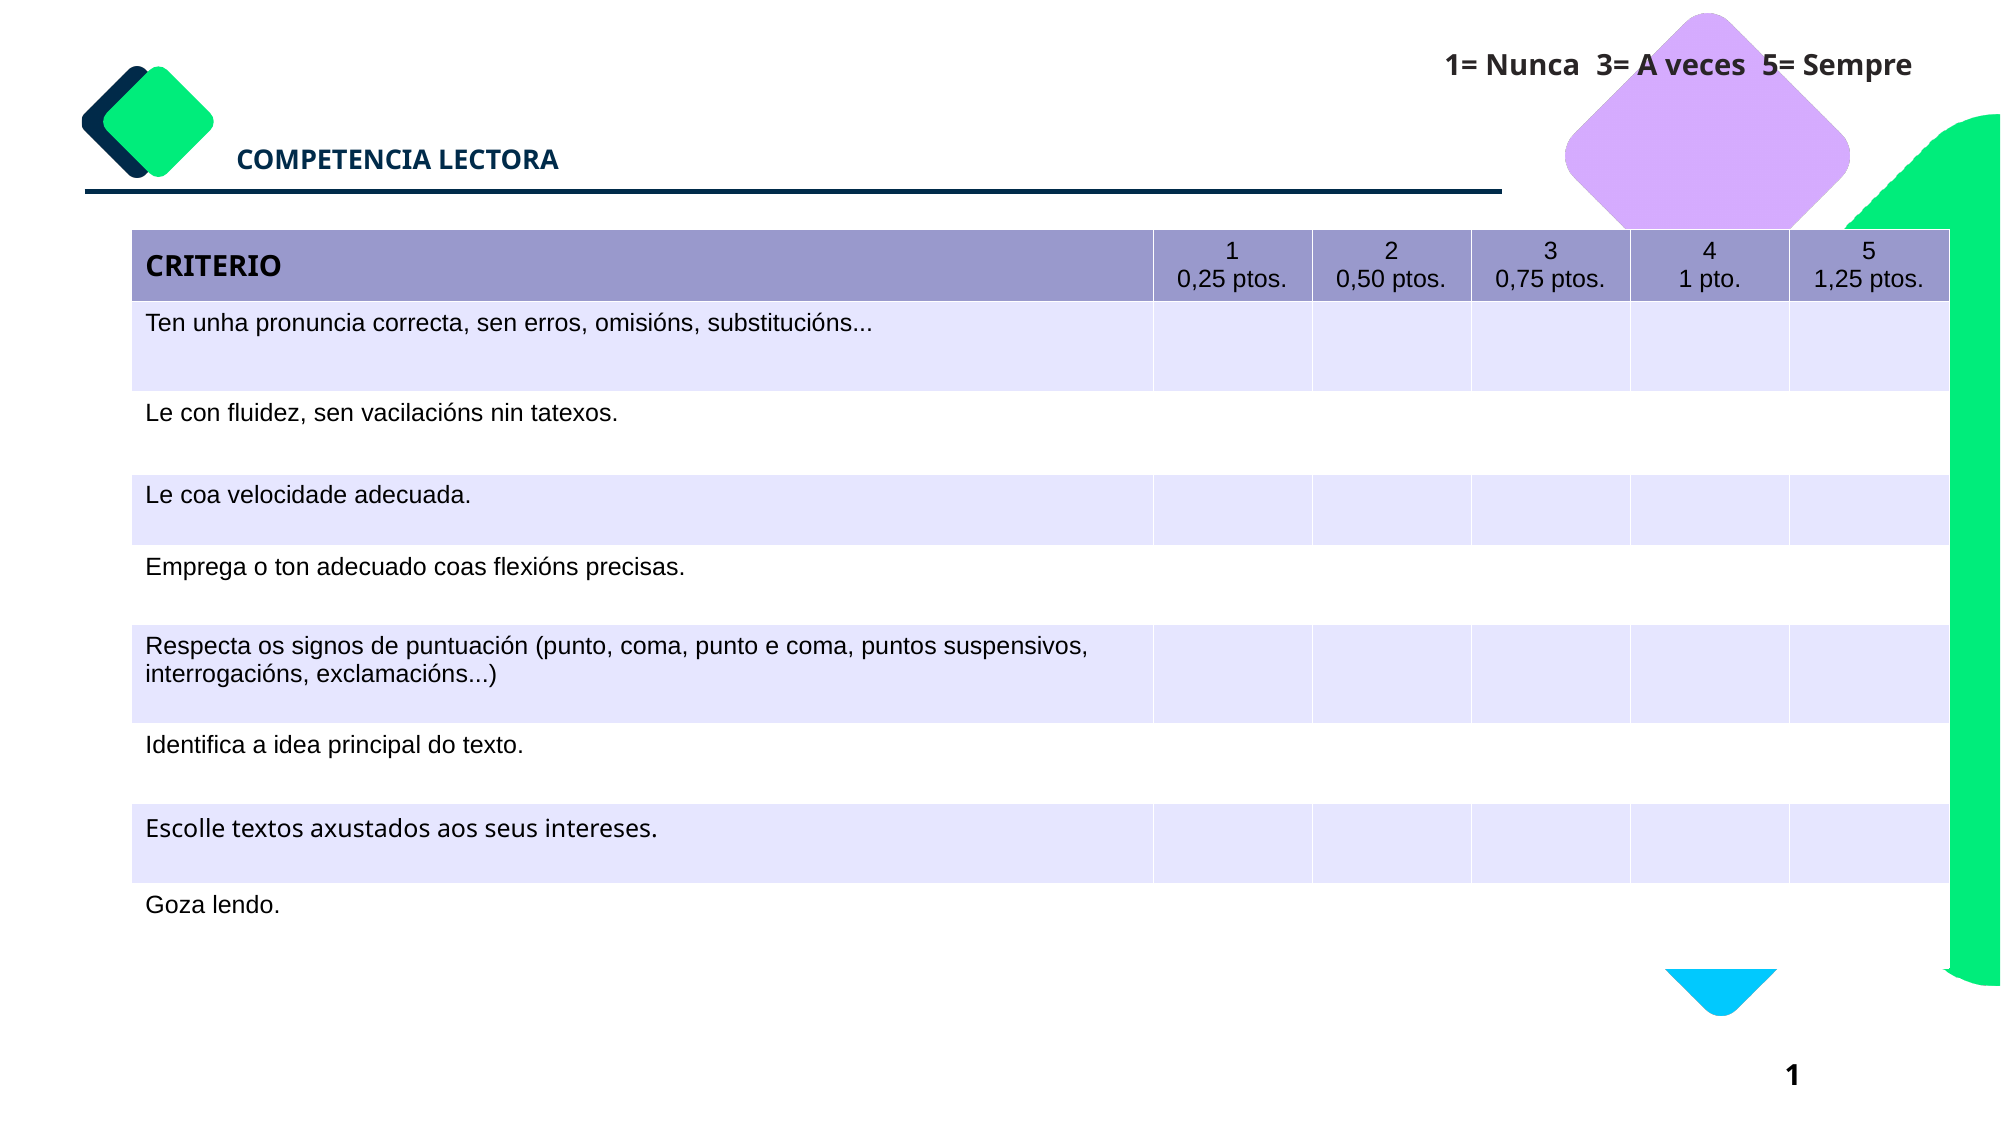

# COMPETENCIA LECTORA
1= Nunca 3= A veces 5= Sempre
| CRITERIO | 1 0,25 ptos. | 2 0,50 ptos. | 3 0,75 ptos. | 4 1 pto. | 5 1,25 ptos. |
| --- | --- | --- | --- | --- | --- |
| Ten unha pronuncia correcta, sen erros, omisións, substitucións... | | | | | |
| Le con fluidez, sen vacilacións nin tatexos. | | | | | |
| Le coa velocidade adecuada. | | | | | |
| Emprega o ton adecuado coas flexións precisas. | | | | | |
| Respecta os signos de puntuación (punto, coma, punto e coma, puntos suspensivos, interrogacións, exclamacións...) | | | | | |
| Identifica a idea principal do texto. | | | | | |
| Escolle textos axustados aos seus intereses. | | | | | |
| Goza lendo. | | | | | |